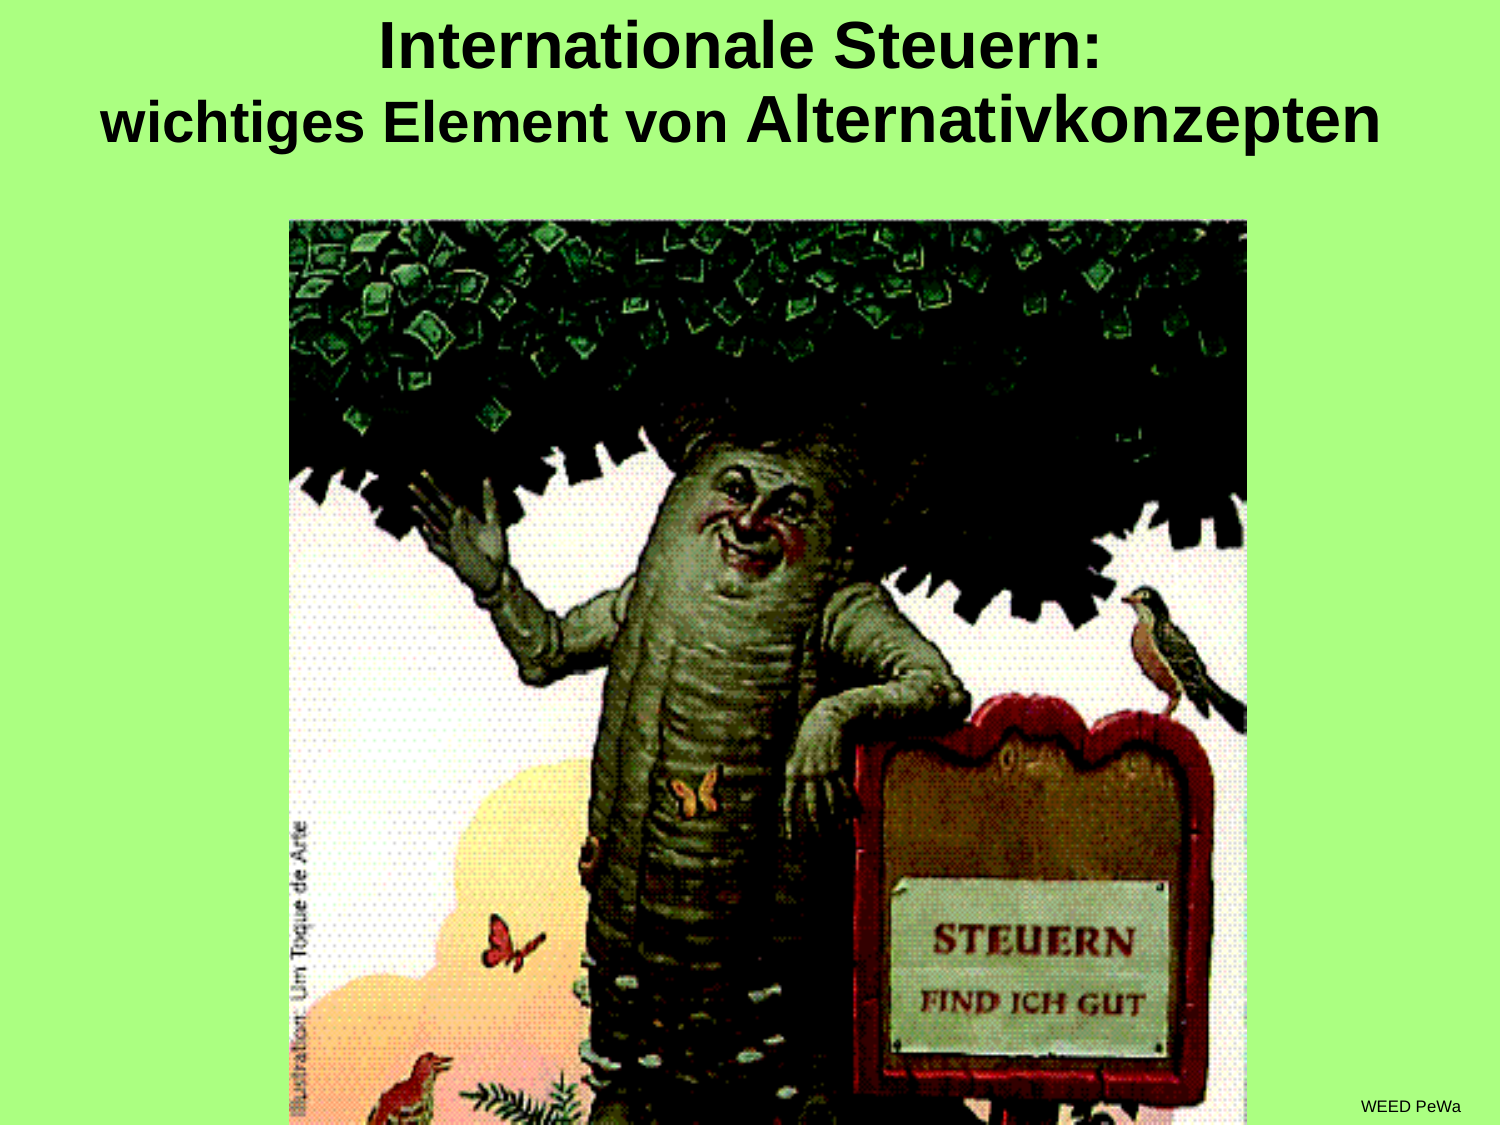

Internationale Steuern:
wichtiges Element von Alternativkonzepten
WEED PeWa